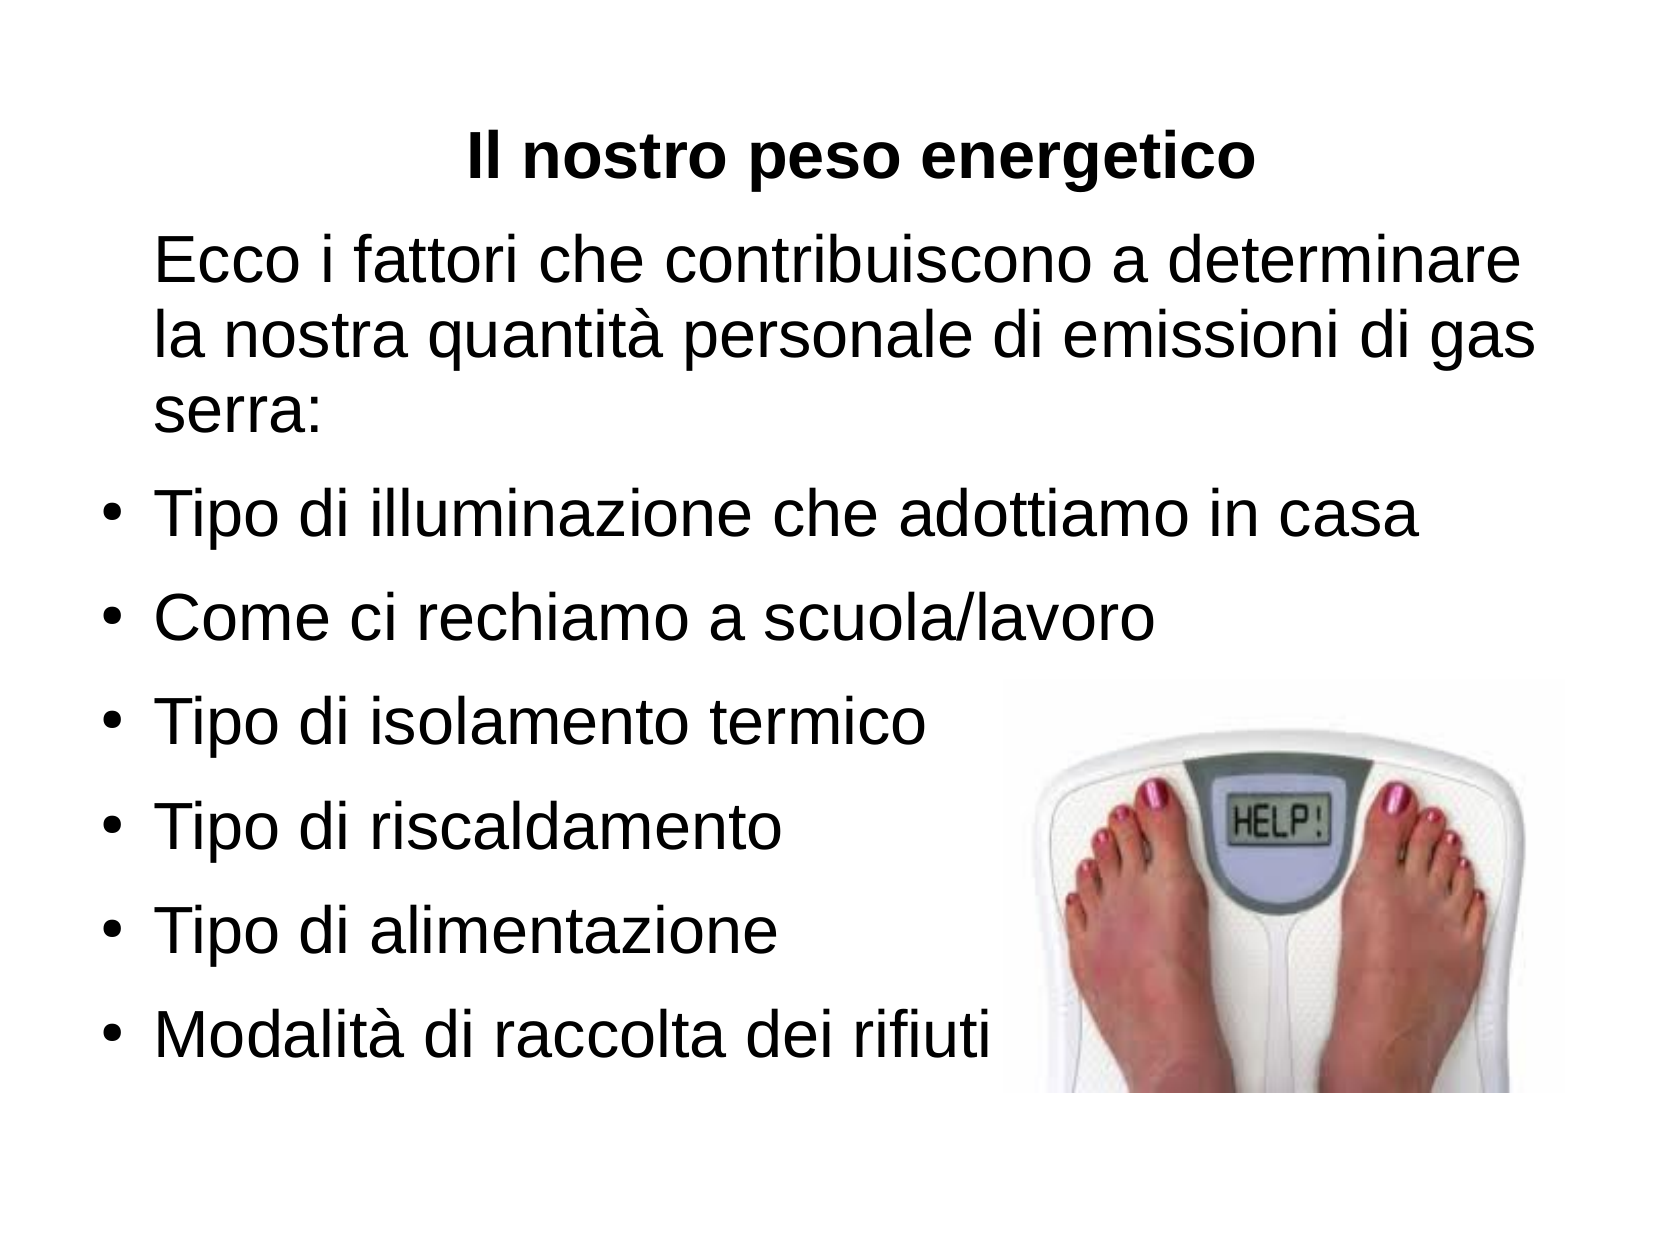

# Il nostro peso energetico
Ecco i fattori che contribuiscono a determinare la nostra quantità personale di emissioni di gas serra:
Tipo di illuminazione che adottiamo in casa
Come ci rechiamo a scuola/lavoro
Tipo di isolamento termico
Tipo di riscaldamento
Tipo di alimentazione
Modalità di raccolta dei rifiuti